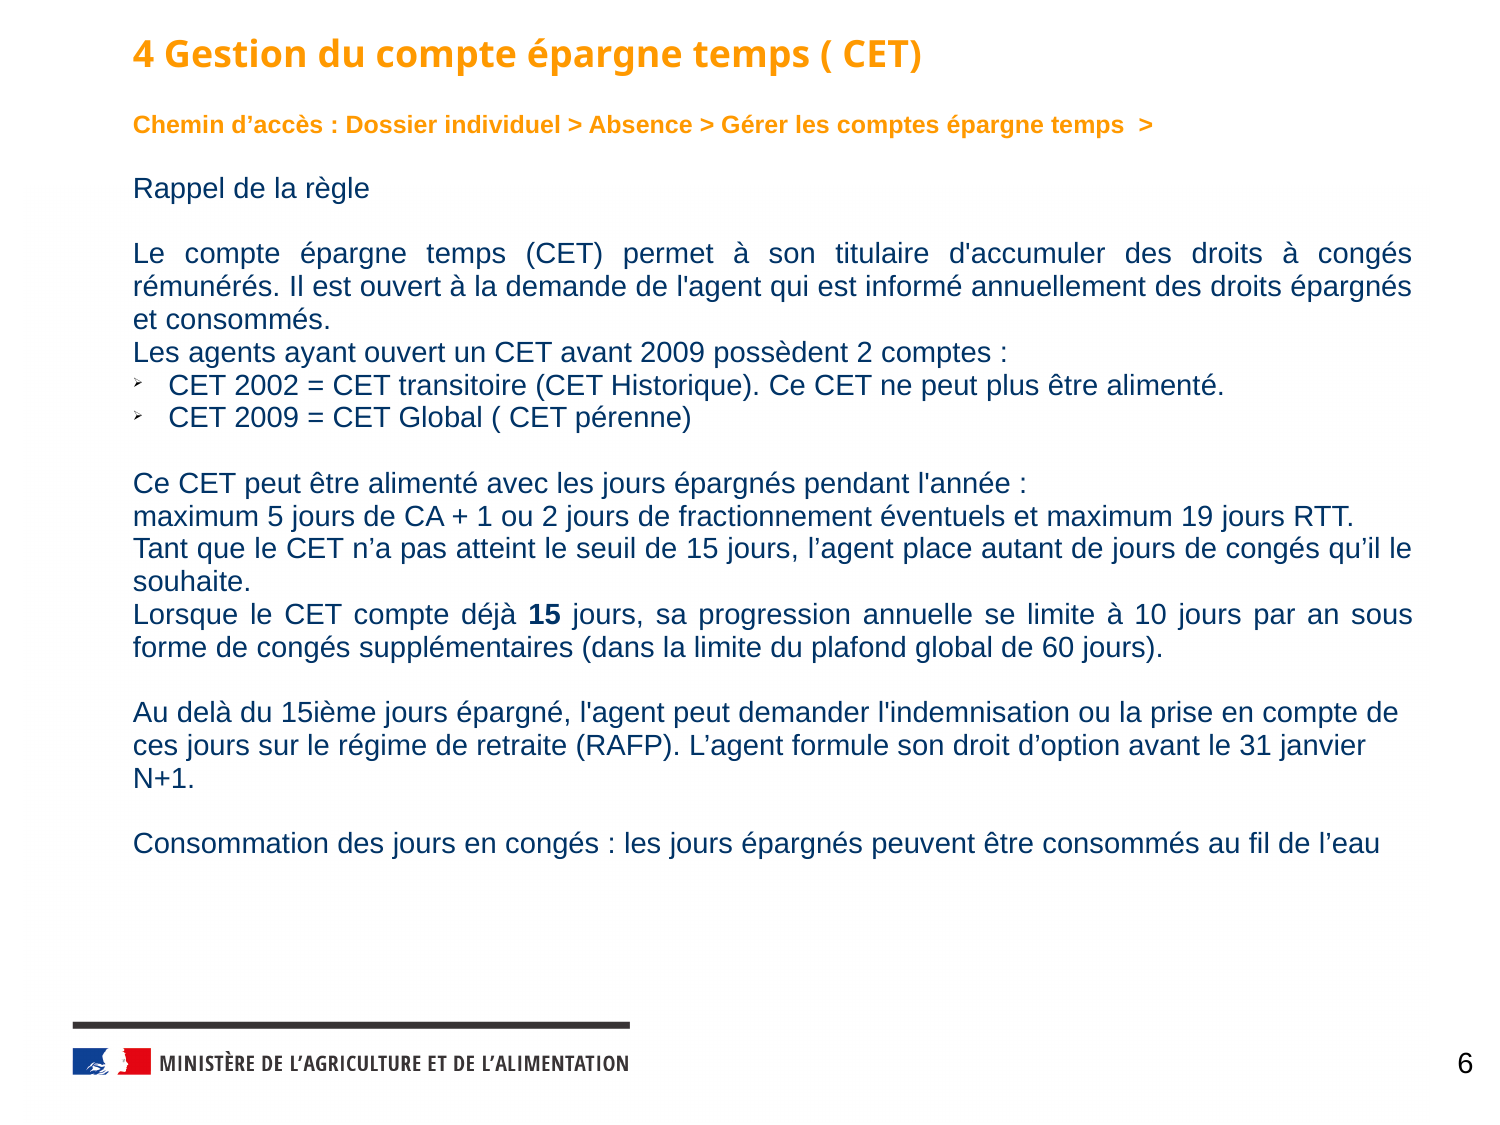

4 Gestion du compte épargne temps ( CET)
Chemin d’accès : Dossier individuel > Absence > Gérer les comptes épargne temps >
Rappel de la règle
Le compte épargne temps (CET) permet à son titulaire d'accumuler des droits à congés rémunérés. Il est ouvert à la demande de l'agent qui est informé annuellement des droits épargnés et consommés.
Les agents ayant ouvert un CET avant 2009 possèdent 2 comptes :
CET 2002 = CET transitoire (CET Historique). Ce CET ne peut plus être alimenté.
CET 2009 = CET Global ( CET pérenne)
Ce CET peut être alimenté avec les jours épargnés pendant l'année :
maximum 5 jours de CA + 1 ou 2 jours de fractionnement éventuels et maximum 19 jours RTT.
Tant que le CET n’a pas atteint le seuil de 15 jours, l’agent place autant de jours de congés qu’il le souhaite.
Lorsque le CET compte déjà 15 jours, sa progression annuelle se limite à 10 jours par an sous forme de congés supplémentaires (dans la limite du plafond global de 60 jours).
Au delà du 15ième jours épargné, l'agent peut demander l'indemnisation ou la prise en compte de ces jours sur le régime de retraite (RAFP). L’agent formule son droit d’option avant le 31 janvier N+1.
Consommation des jours en congés : les jours épargnés peuvent être consommés au fil de l’eau